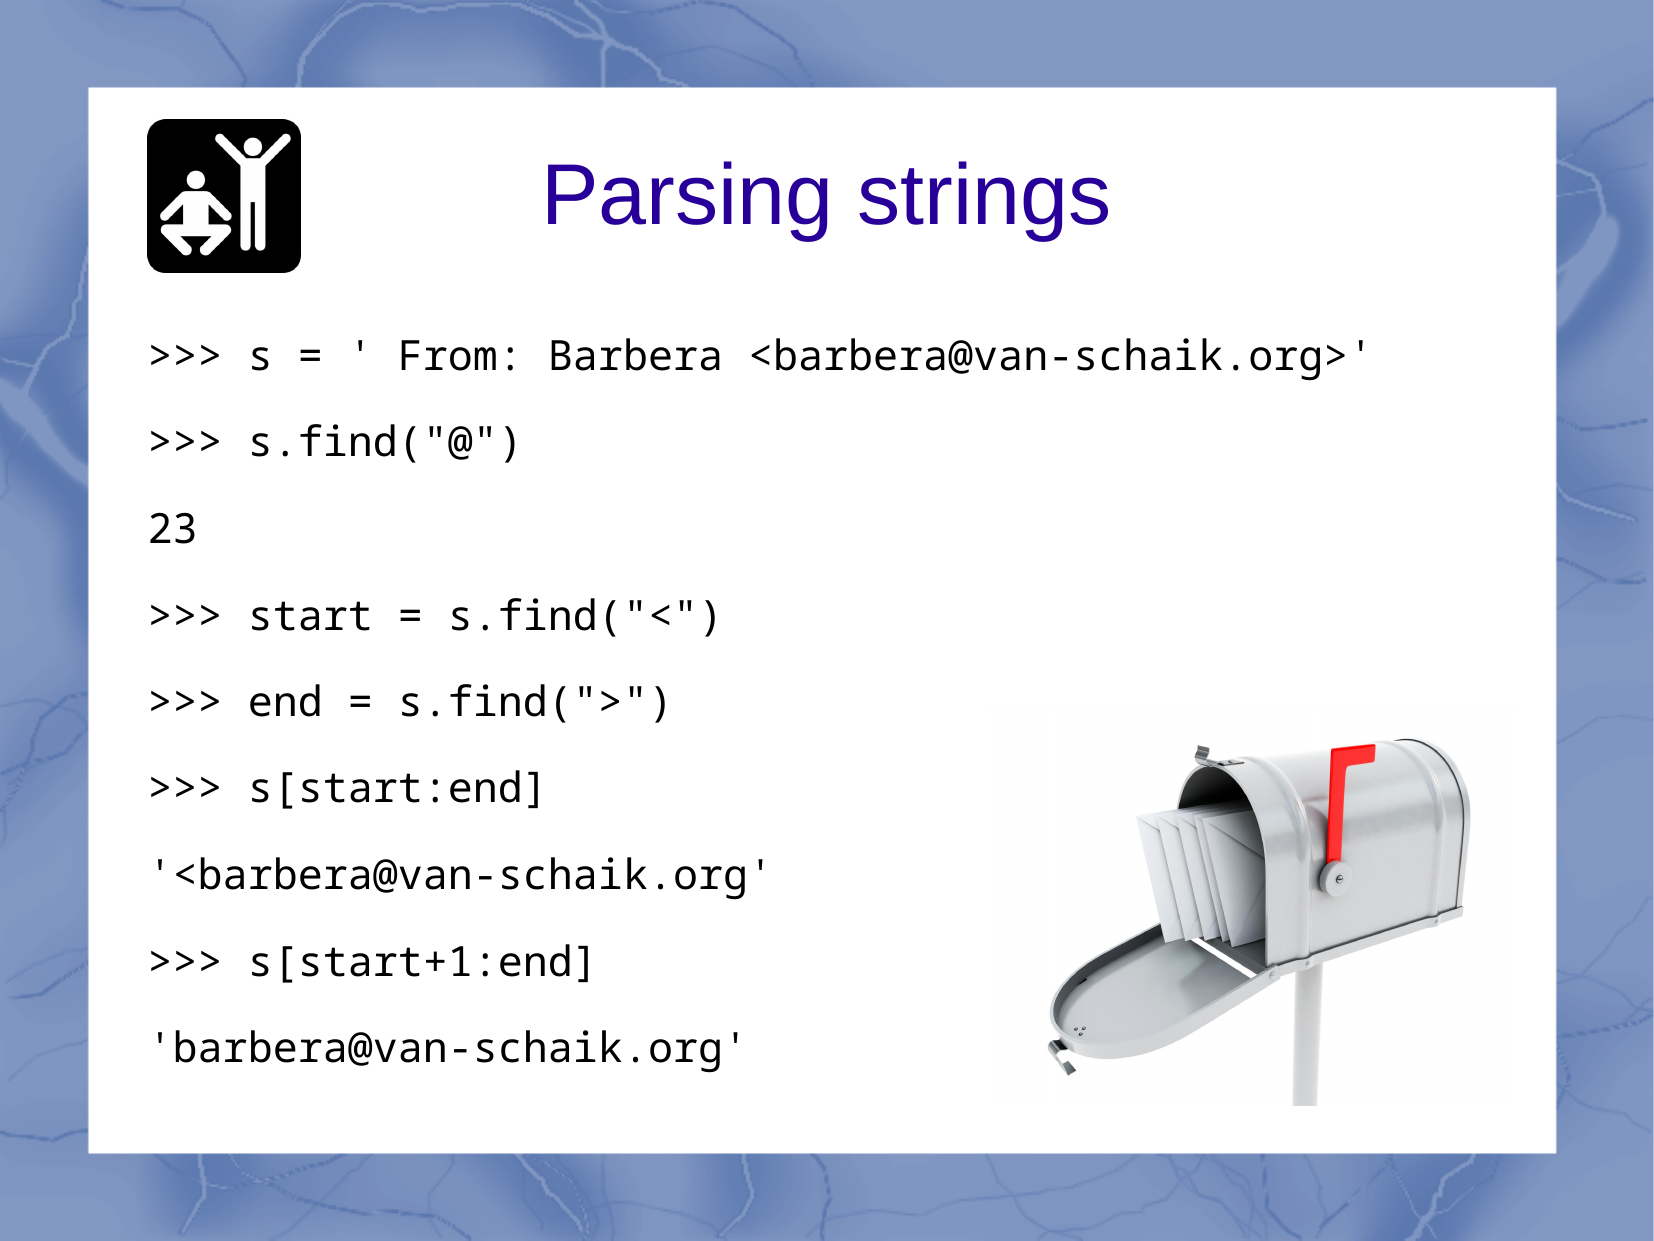

# Parsing strings
>>> s = ' From: Barbera <barbera@van-schaik.org>'
>>> s.find("@")
23
>>> start = s.find("<")
>>> end = s.find(">")
>>> s[start:end]
'<barbera@van-schaik.org'
>>> s[start+1:end]
'barbera@van-schaik.org'